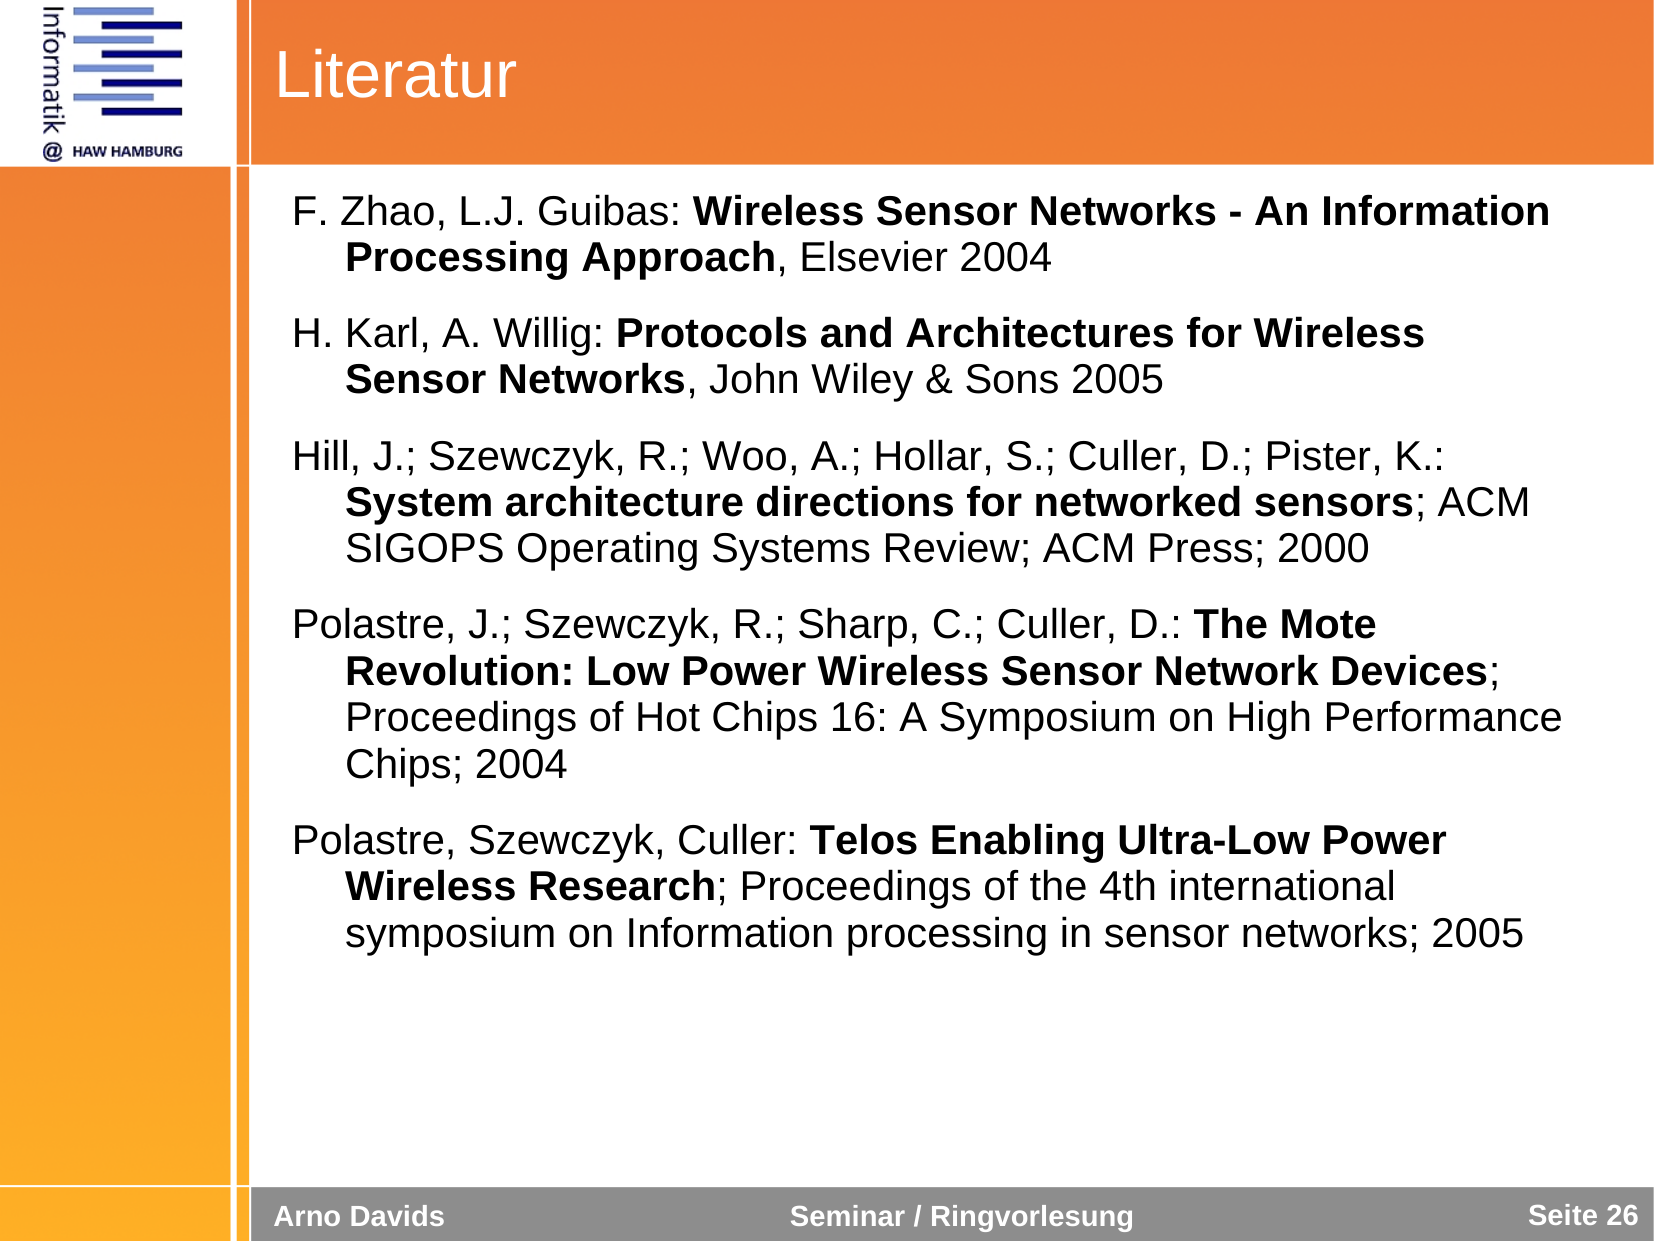

# Literatur
F. Zhao, L.J. Guibas: Wireless Sensor Networks - An Information Processing Approach, Elsevier 2004
H. Karl, A. Willig: Protocols and Architectures for Wireless Sensor Networks, John Wiley & Sons 2005
Hill, J.; Szewczyk, R.; Woo, A.; Hollar, S.; Culler, D.; Pister, K.: System architecture directions for networked sensors; ACM SIGOPS Operating Systems Review; ACM Press; 2000
Polastre, J.; Szewczyk, R.; Sharp, C.; Culler, D.: The Mote Revolution: Low Power Wireless Sensor Network Devices; Proceedings of Hot Chips 16: A Symposium on High Performance Chips; 2004
Polastre, Szewczyk, Culler: Telos Enabling Ultra-Low Power Wireless Research; Proceedings of the 4th international symposium on Information processing in sensor networks; 2005